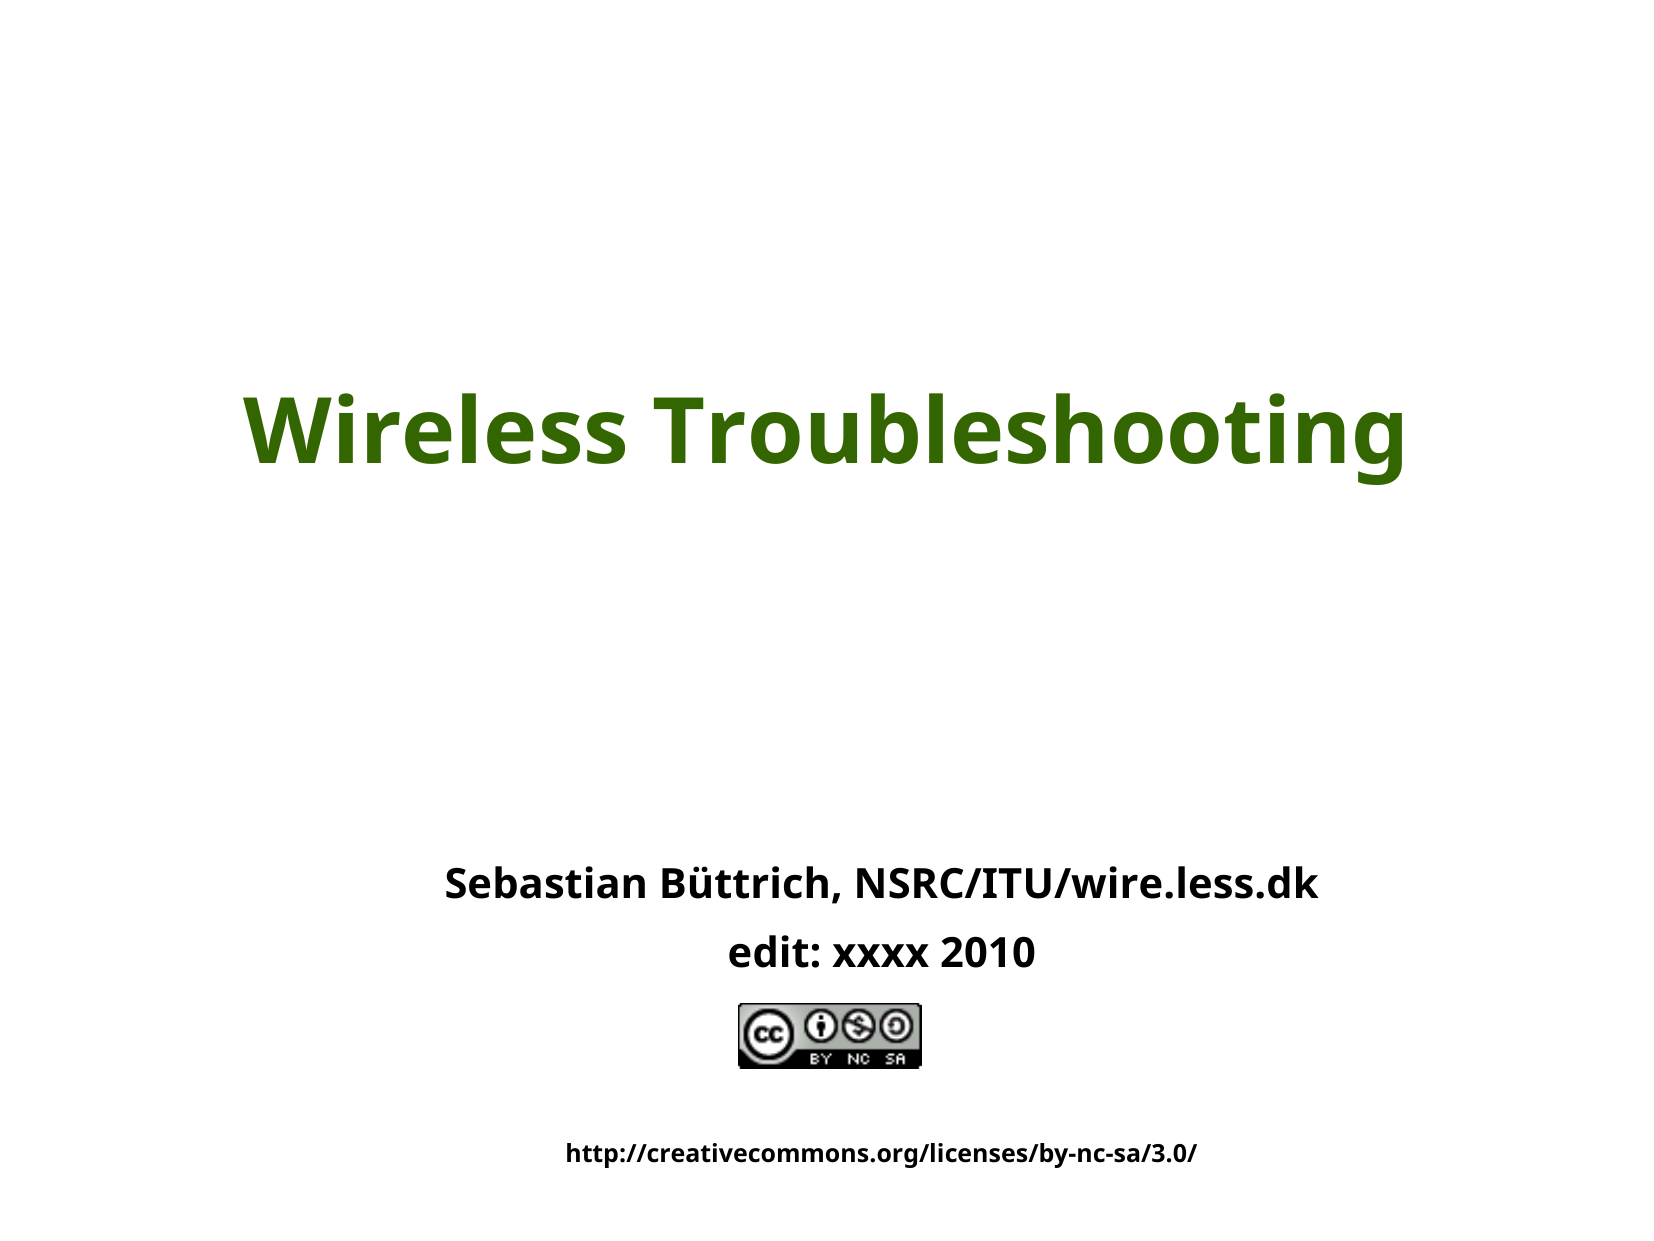

# Wireless Troubleshooting
Sebastian Büttrich, NSRC/ITU/wire.less.dk
edit: xxxx 2010
http://creativecommons.org/licenses/by-nc-sa/3.0/